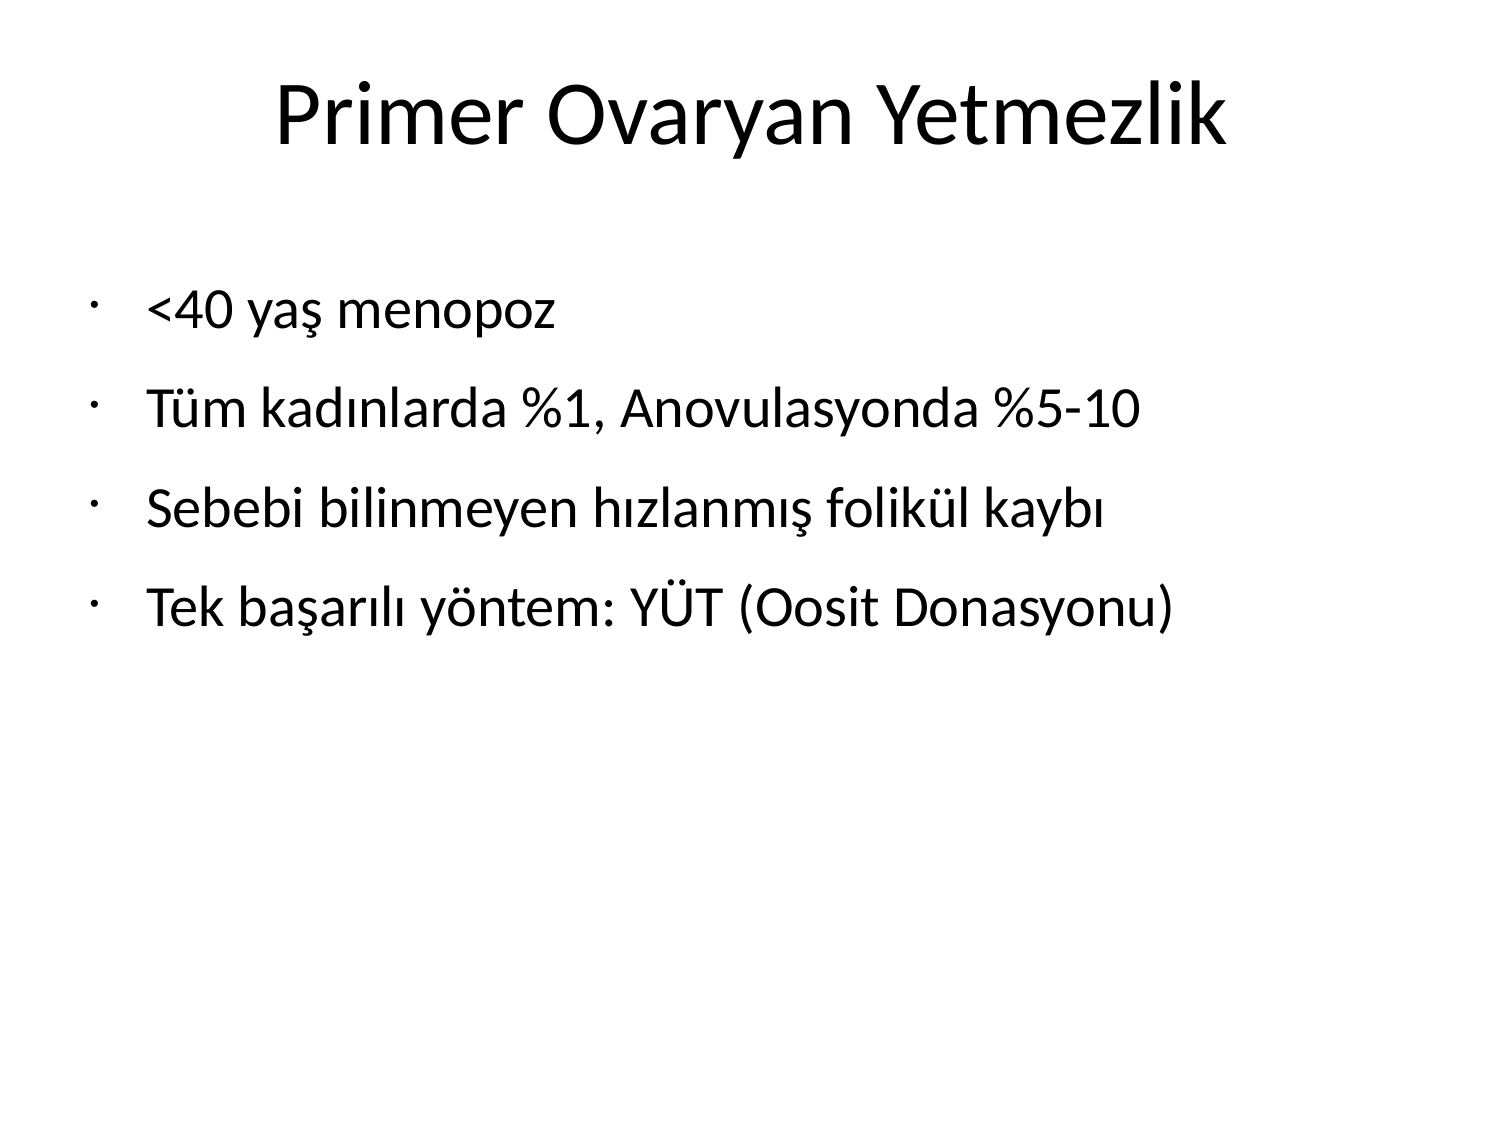

# Primer Ovaryan Yetmezlik
<40 yaş menopoz
Tüm kadınlarda %1, Anovulasyonda %5-10
Sebebi bilinmeyen hızlanmış folikül kaybı
Tek başarılı yöntem: YÜT (Oosit Donasyonu)